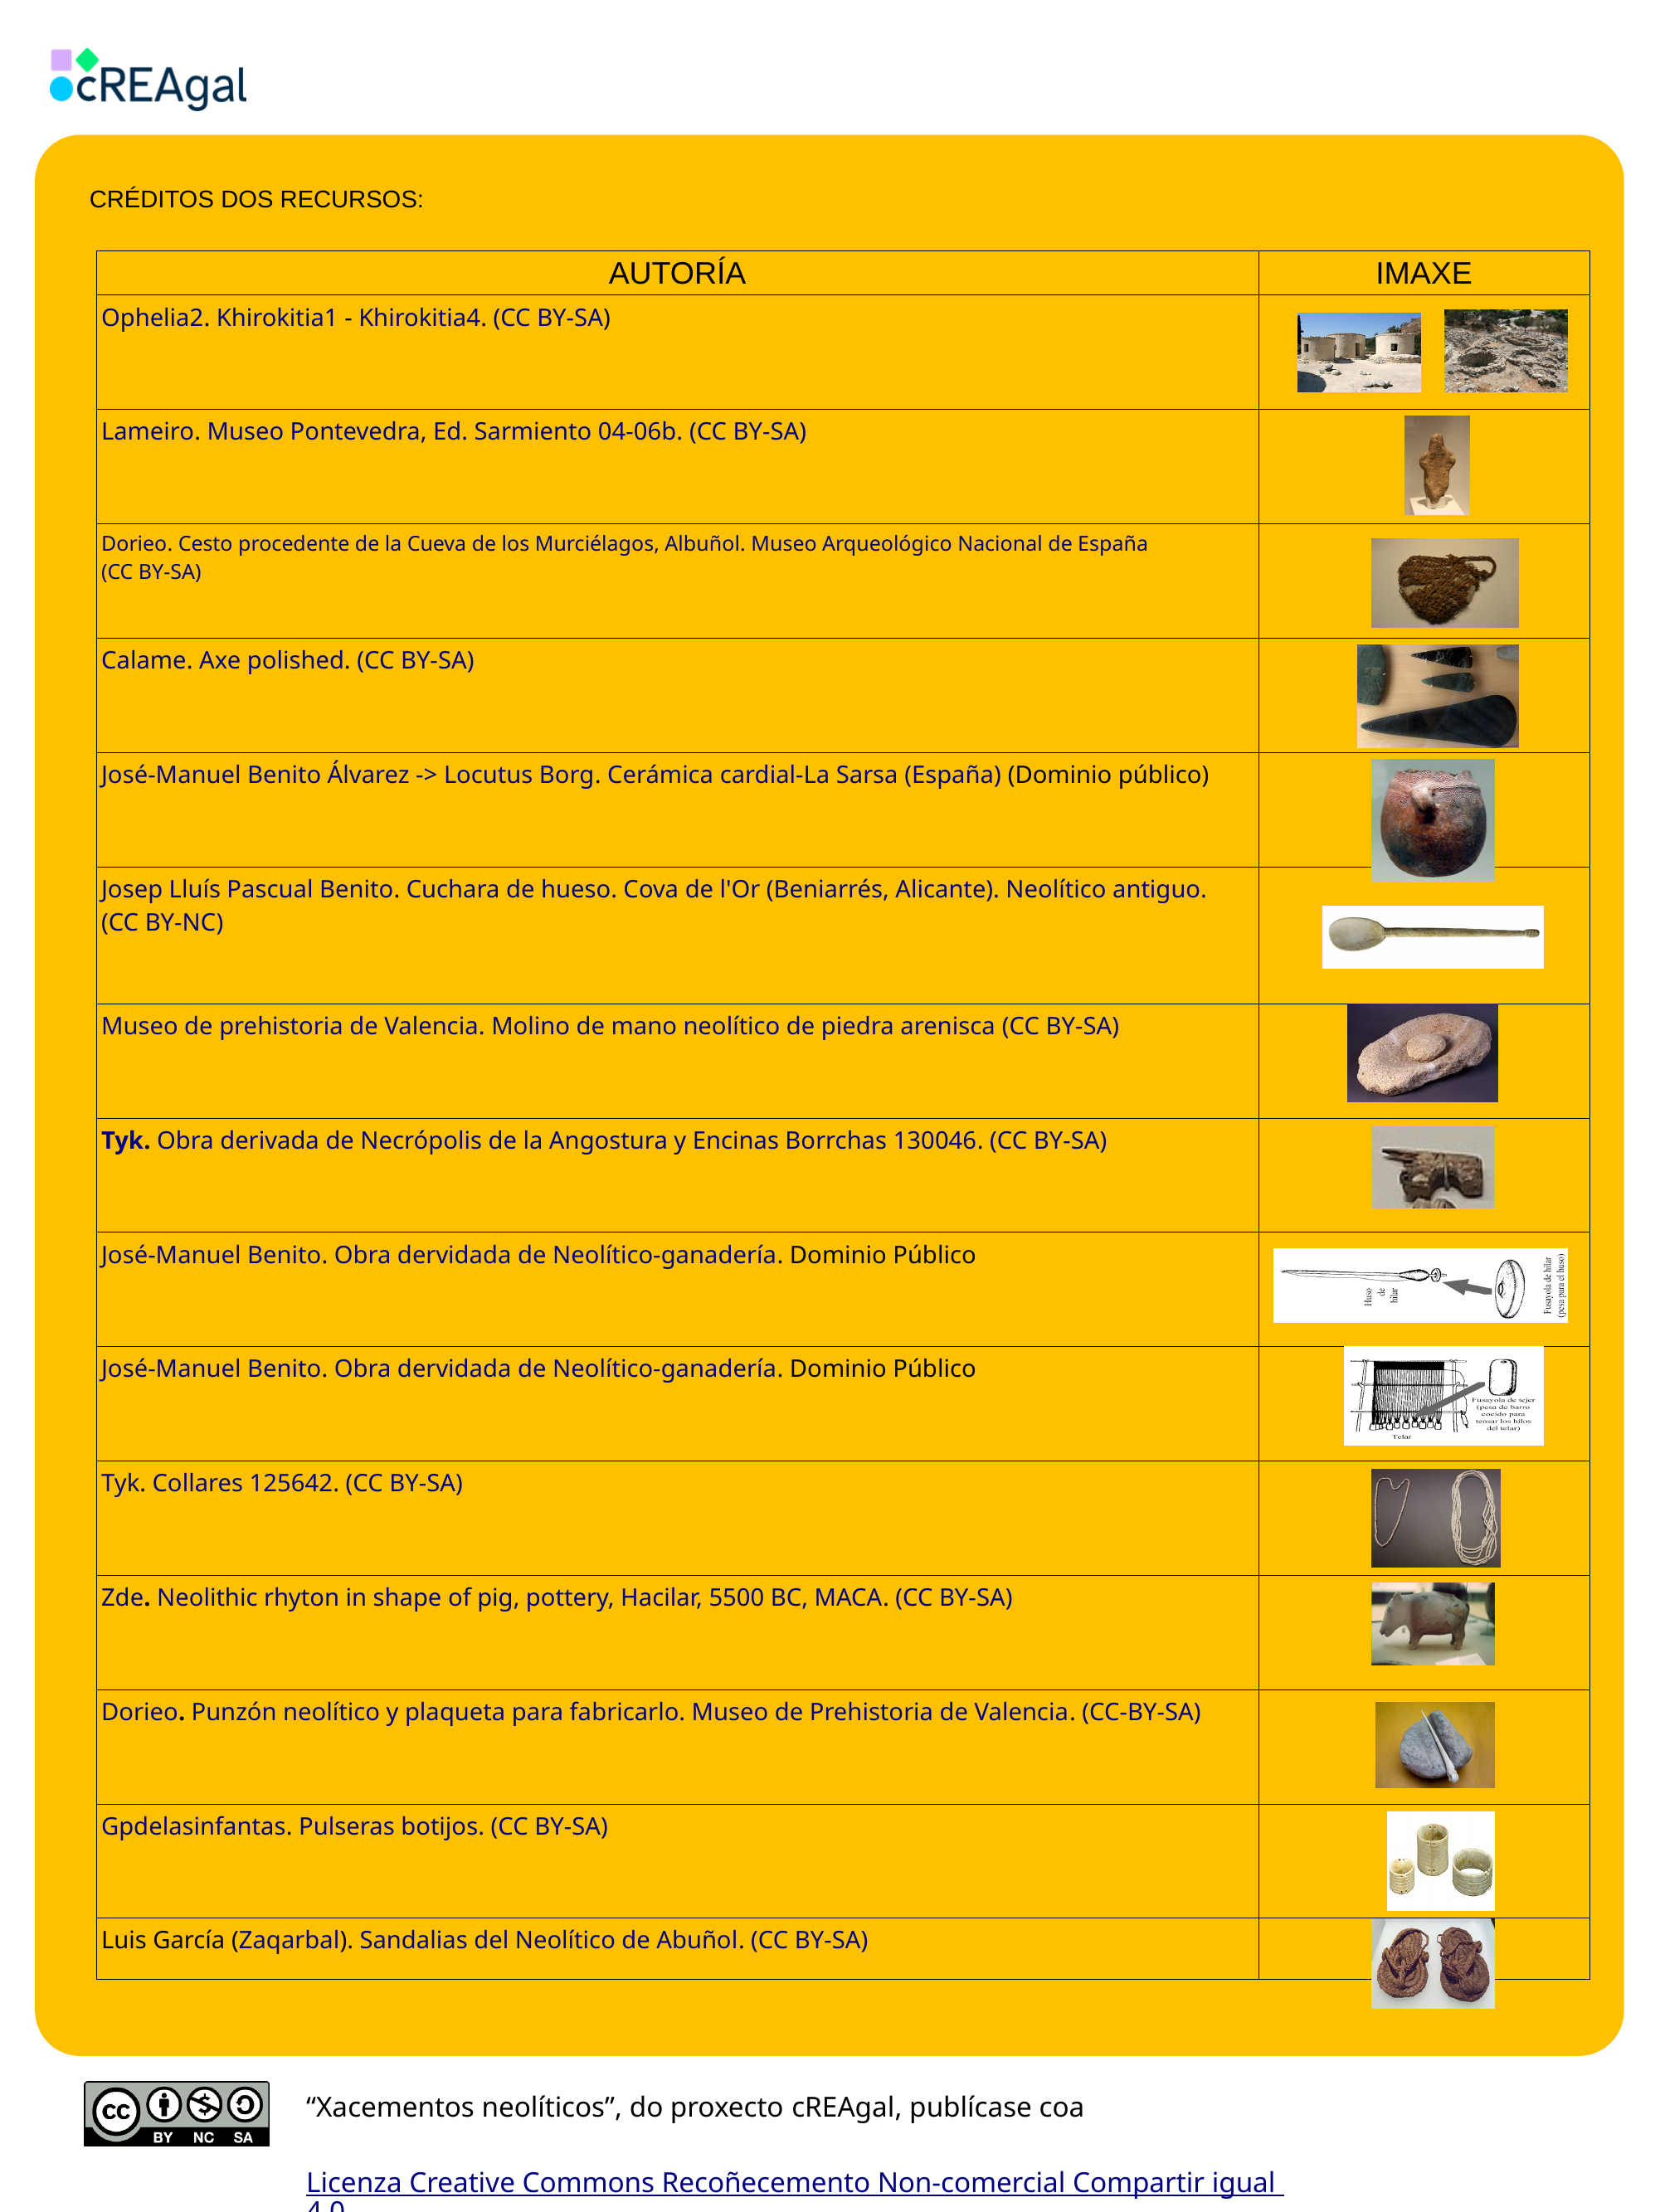

# CRÉDITOS DOS RECURSOS:
| AUTORÍA | IMAXE |
| --- | --- |
| Ophelia2. Khirokitia1 - Khirokitia4. (CC BY-SA) | |
| Lameiro. Museo Pontevedra, Ed. Sarmiento 04-06b. (CC BY-SA) | |
| Dorieo. Cesto procedente de la Cueva de los Murciélagos, Albuñol. Museo Arqueológico Nacional de España (CC BY-SA) | |
| Calame. Axe polished. (CC BY-SA) | |
| José-Manuel Benito Álvarez -> Locutus Borg. Cerámica cardial-La Sarsa (España) (Dominio público) | |
| Josep Lluís Pascual Benito. Cuchara de hueso. Cova de l'Or (Beniarrés, Alicante). Neolítico antiguo. (CC BY-NC) | |
| Museo de prehistoria de Valencia. Molino de mano neolítico de piedra arenisca (CC BY-SA) | |
| Tyk. Obra derivada de Necrópolis de la Angostura y Encinas Borrchas 130046. (CC BY-SA) | |
| José-Manuel Benito. Obra dervidada de Neolítico-ganadería. Dominio Público | |
| José-Manuel Benito. Obra dervidada de Neolítico-ganadería. Dominio Público | |
| Tyk. Collares 125642. (CC BY-SA) | |
| Zde. Neolithic rhyton in shape of pig, pottery, Hacilar, 5500 BC, MACA. (CC BY-SA) | |
| Dorieo. Punzón neolítico y plaqueta para fabricarlo. Museo de Prehistoria de Valencia. (CC-BY-SA) | |
| Gpdelasinfantas. Pulseras botijos. (CC BY-SA) | |
| Luis García (Zaqarbal). Sandalias del Neolítico de Abuñol. (CC BY-SA) | |
“Xacementos neolíticos”, do proxecto cREAgal, publícase coa
 Licenza Creative Commons Recoñecemento Non-comercial Compartir igual 4.0